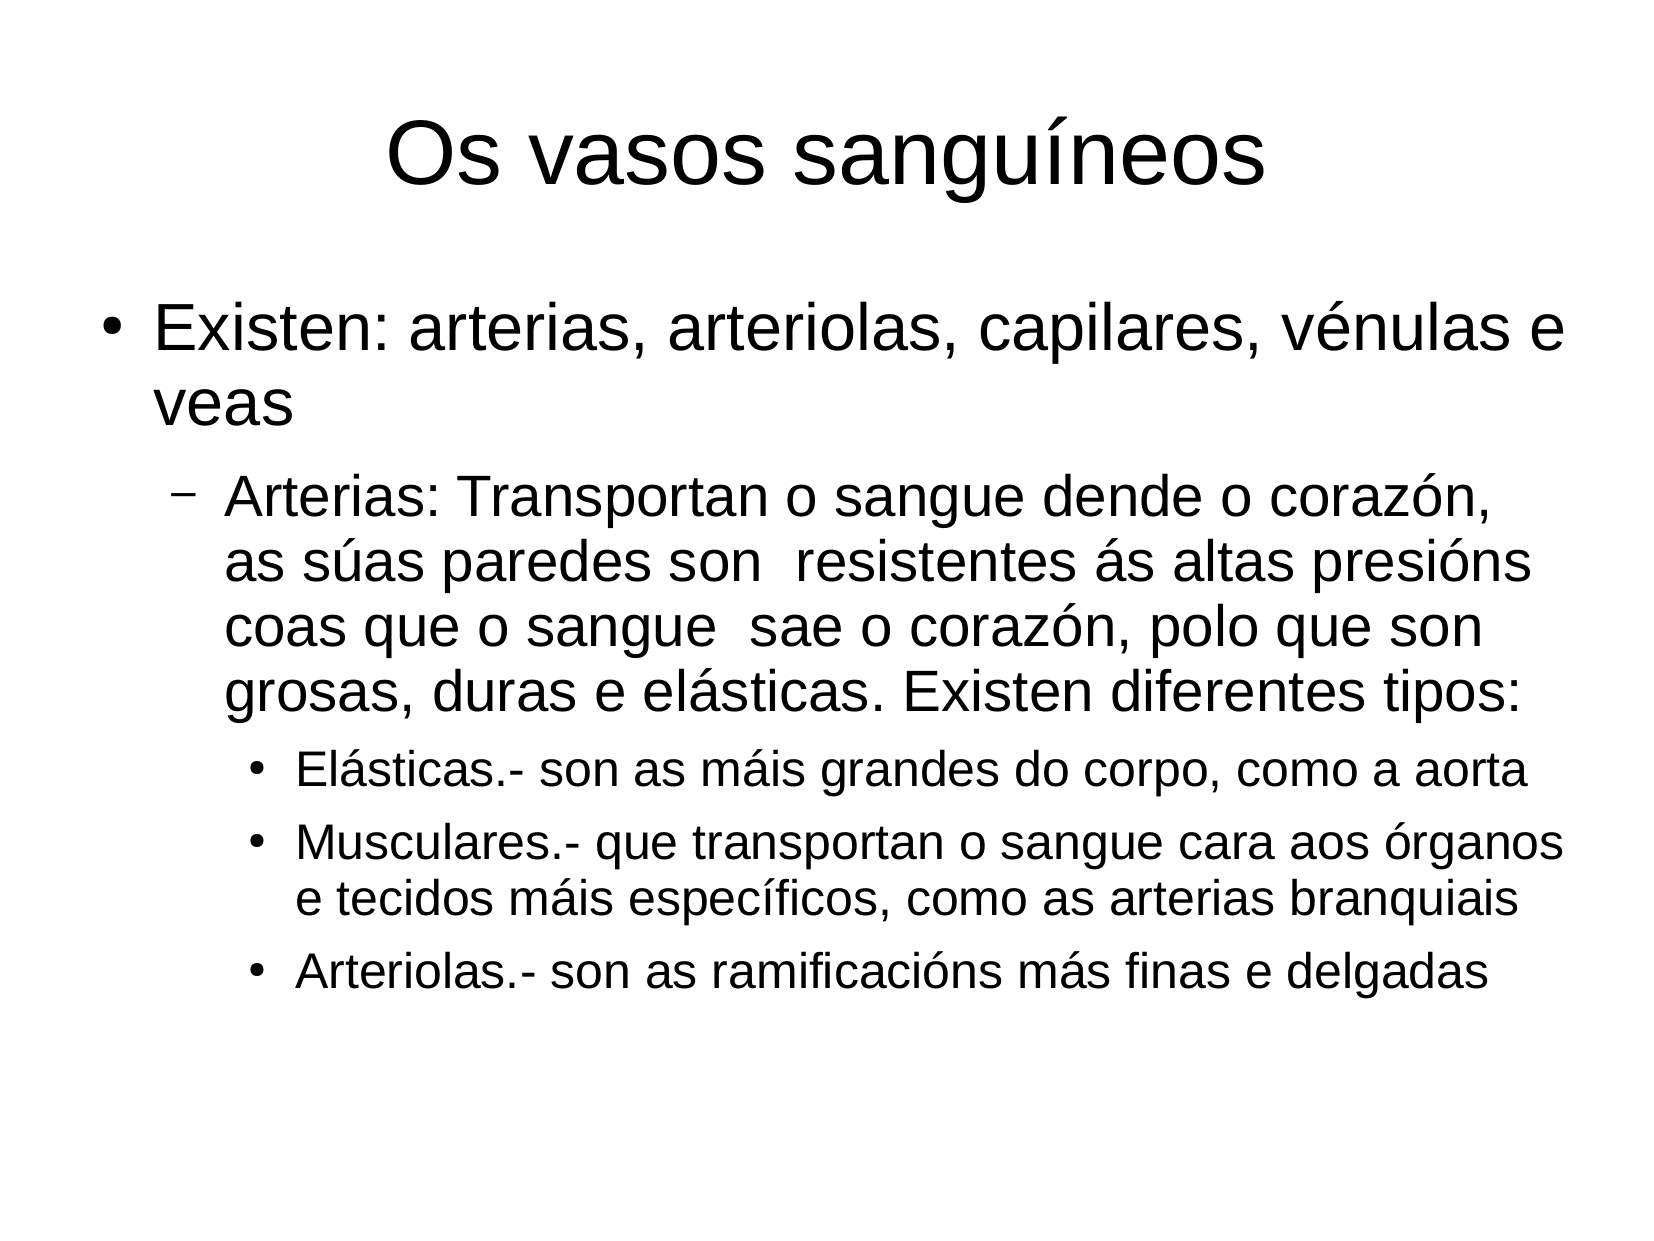

# Os vasos sanguíneos
Existen: arterias, arteriolas, capilares, vénulas e veas
Arterias: Transportan o sangue dende o corazón, as súas paredes son resistentes ás altas presións coas que o sangue sae o corazón, polo que son grosas, duras e elásticas. Existen diferentes tipos:
Elásticas.- son as máis grandes do corpo, como a aorta
Musculares.- que transportan o sangue cara aos órganos e tecidos máis específicos, como as arterias branquiais
Arteriolas.- son as ramificacións más finas e delgadas